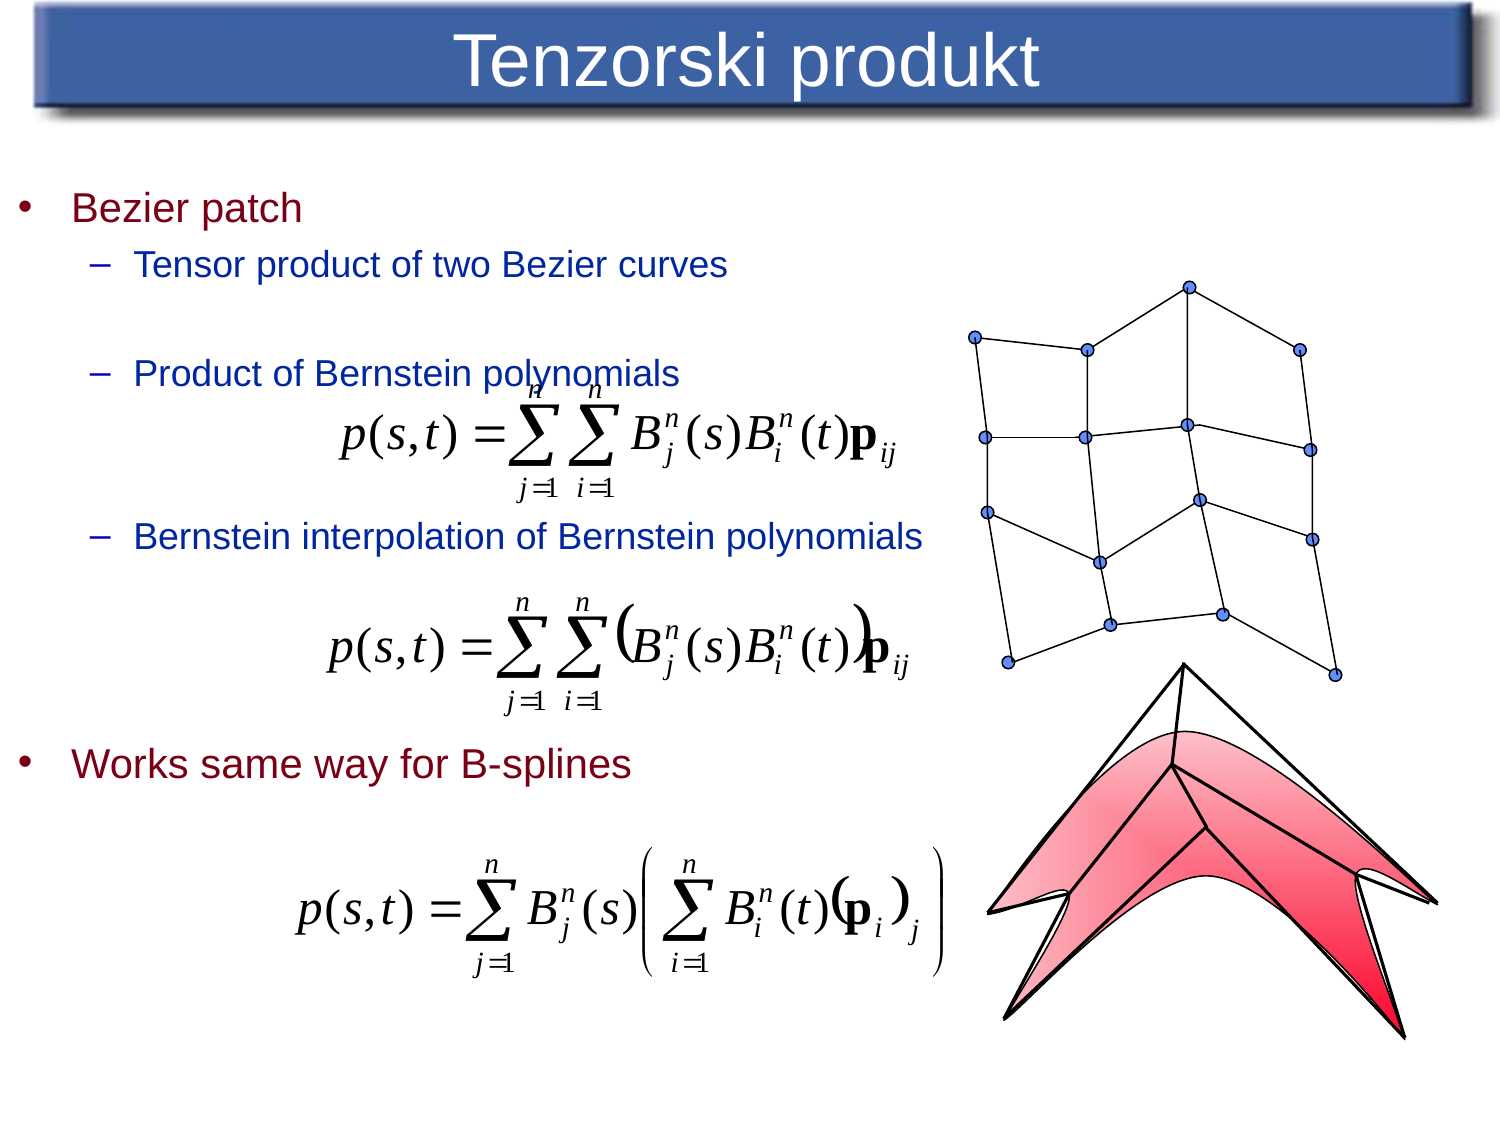

# Tenzorski produkt
Bezier patch
Tensor product of two Bezier curves
Product of Bernstein polynomials
Bernstein interpolation of Bernstein polynomials
Works same way for B-splines